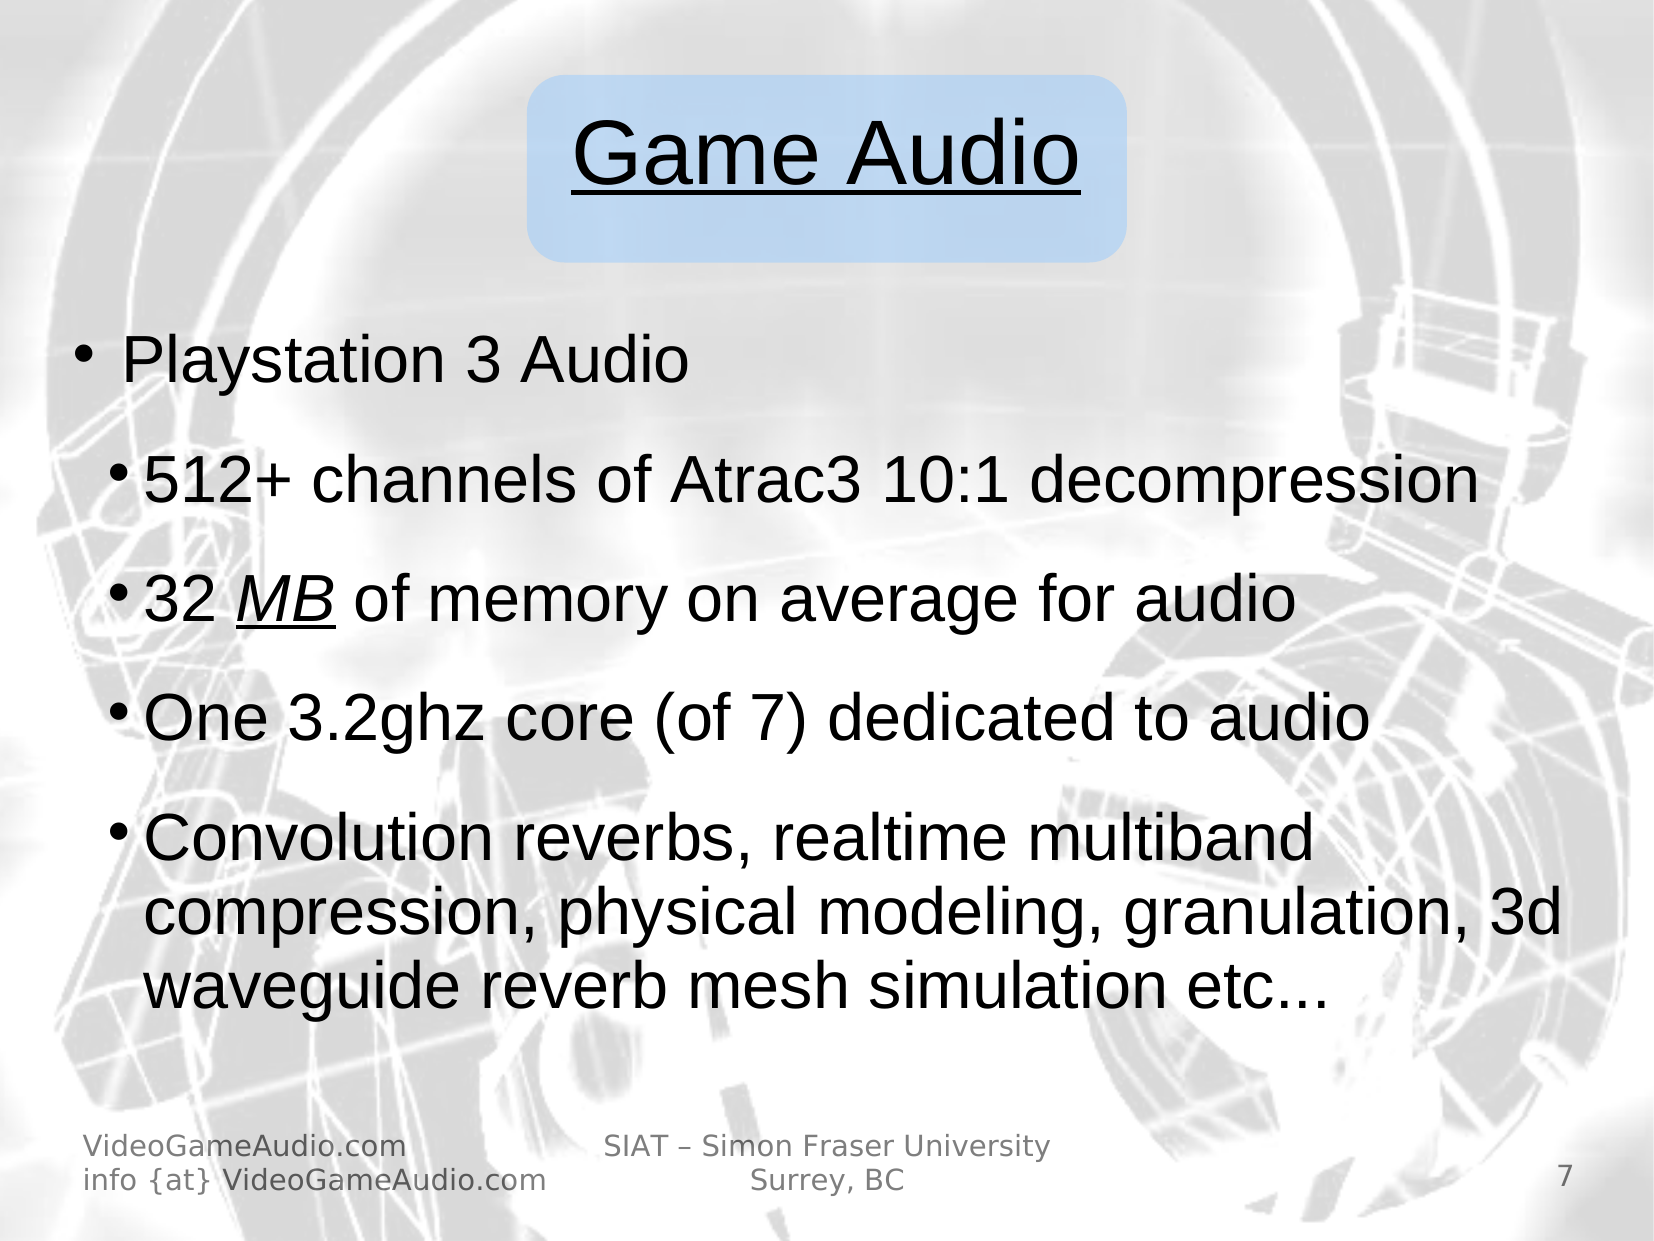

# Game Audio
 Playstation 3 Audio
512+ channels of Atrac3 10:1 decompression
32 MB of memory on average for audio
One 3.2ghz core (of 7) dedicated to audio
Convolution reverbs, realtime multiband compression, physical modeling, granulation, 3d waveguide reverb mesh simulation etc...
7